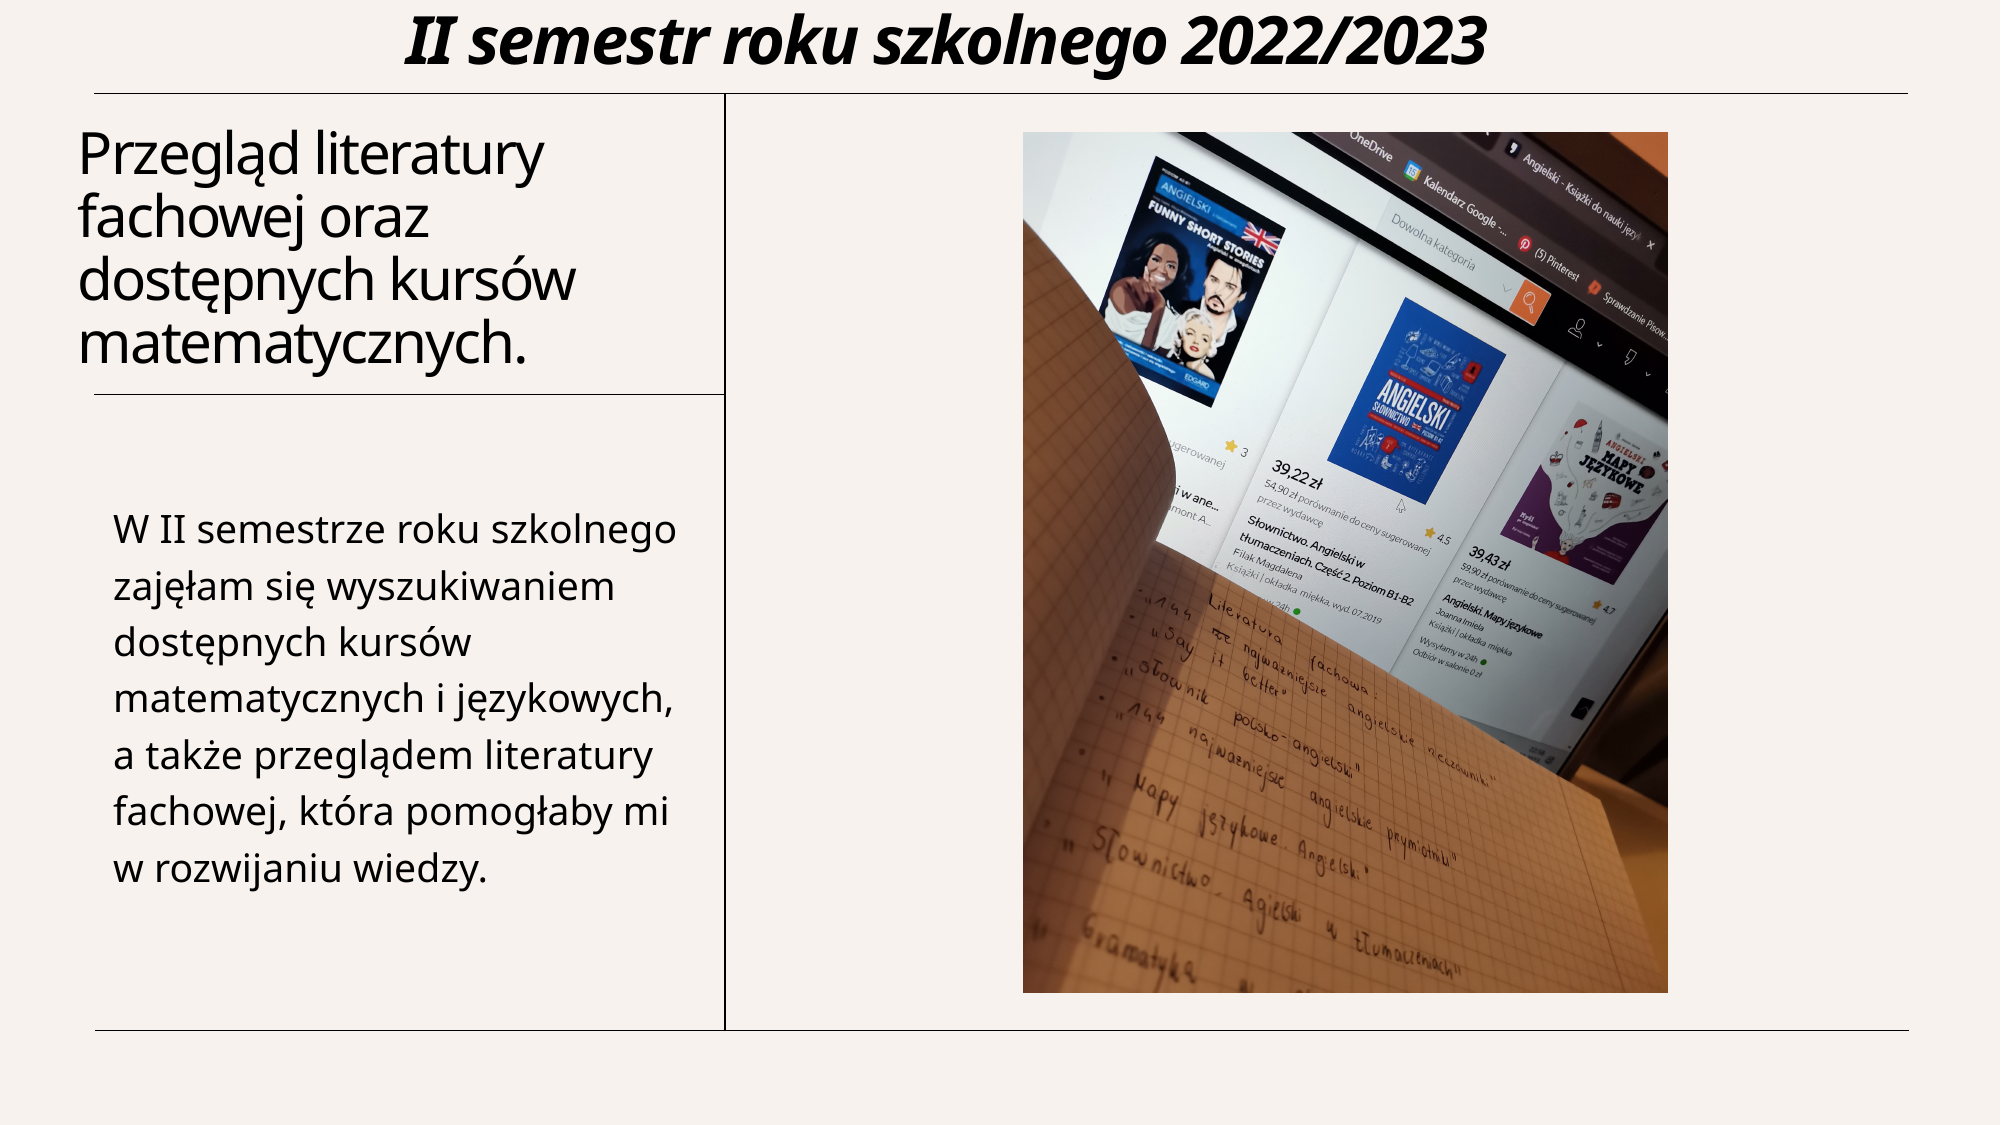

# II semestr roku szkolnego 2022/2023
Przegląd literatury fachowej oraz dostępnych kursów matematycznych.
W II semestrze roku szkolnego zajęłam się wyszukiwaniem dostępnych kursów matematycznych i językowych, a także przeglądem literatury fachowej, która pomogłaby mi w rozwijaniu wiedzy.